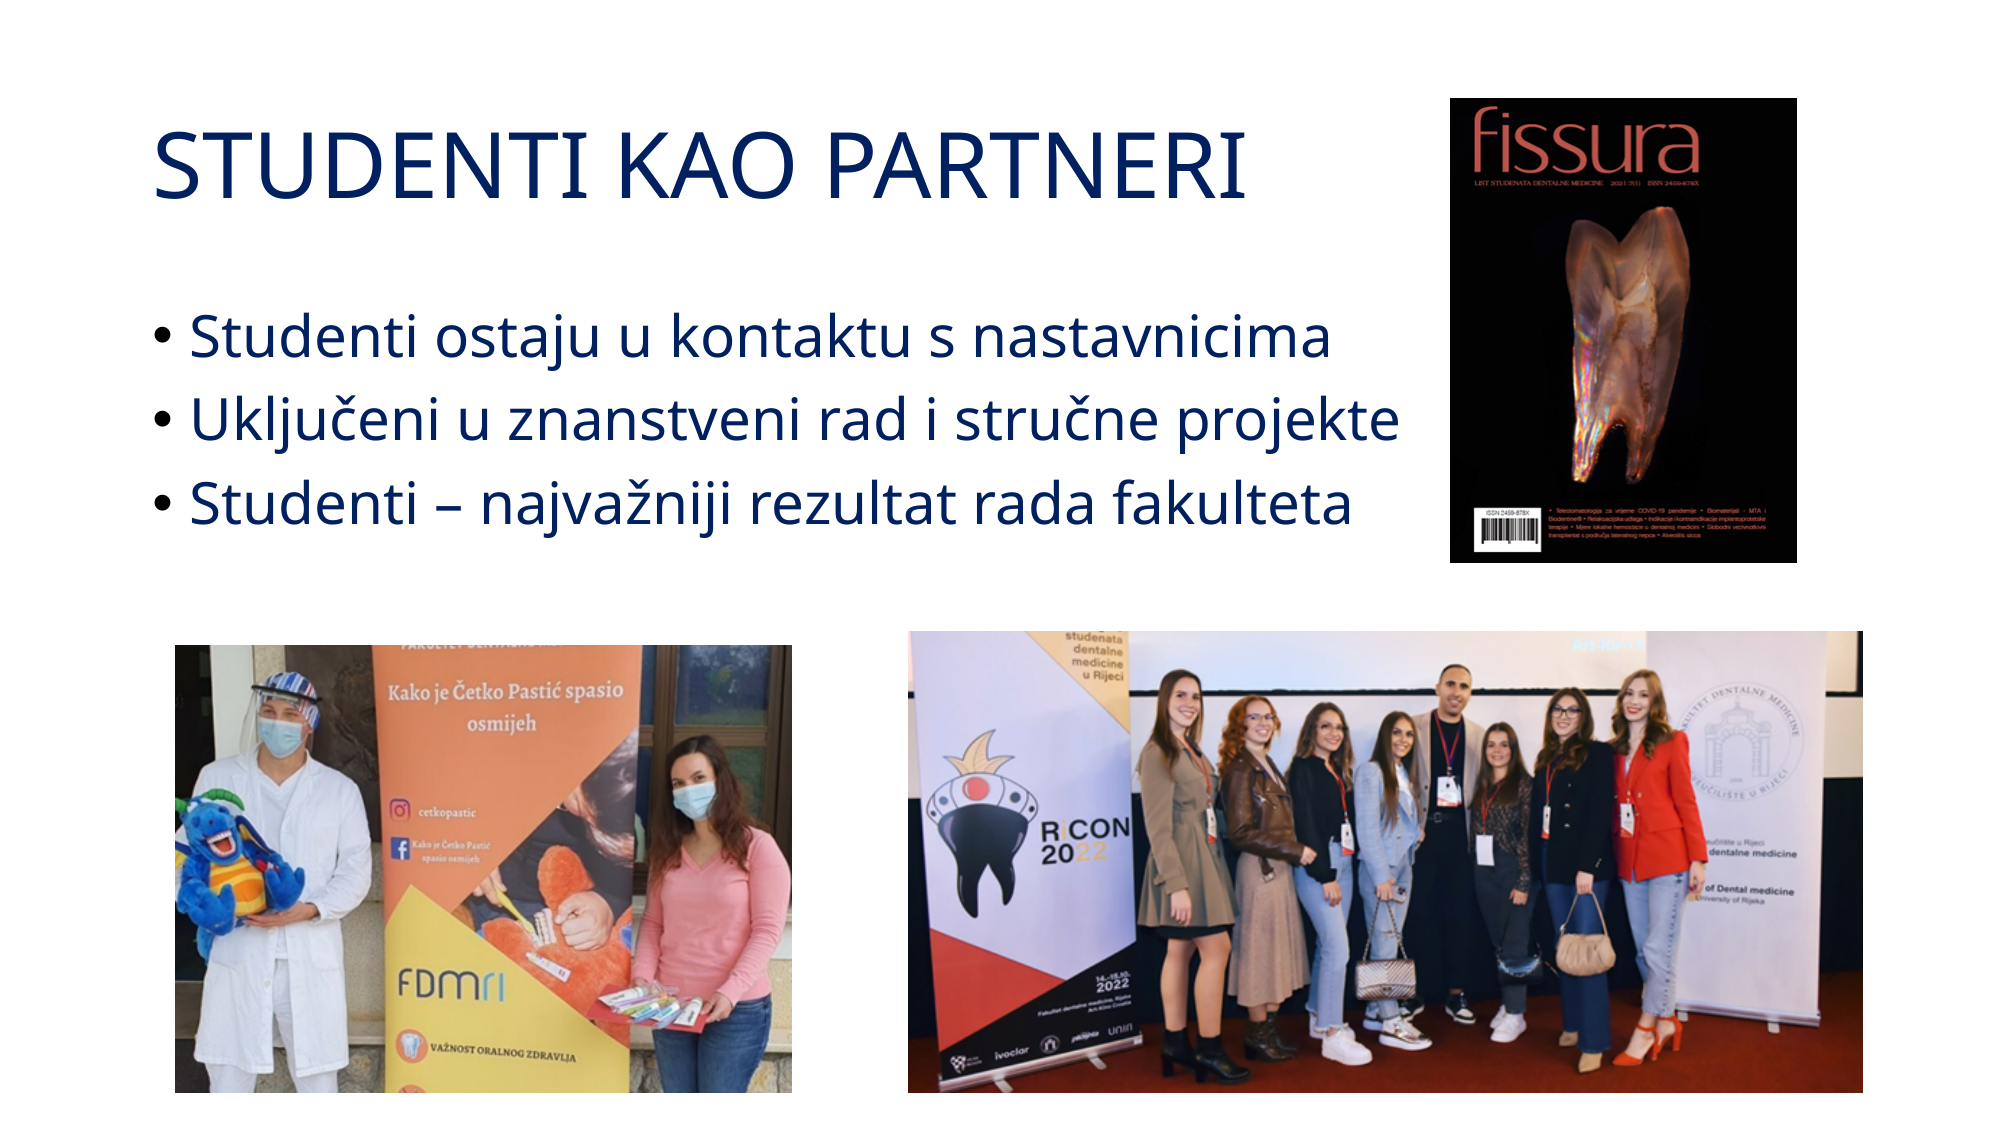

# STUDENTI KAO PARTNERI
Studenti ostaju u kontaktu s nastavnicima
Uključeni u znanstveni rad i stručne projekte
Studenti – najvažniji rezultat rada fakulteta